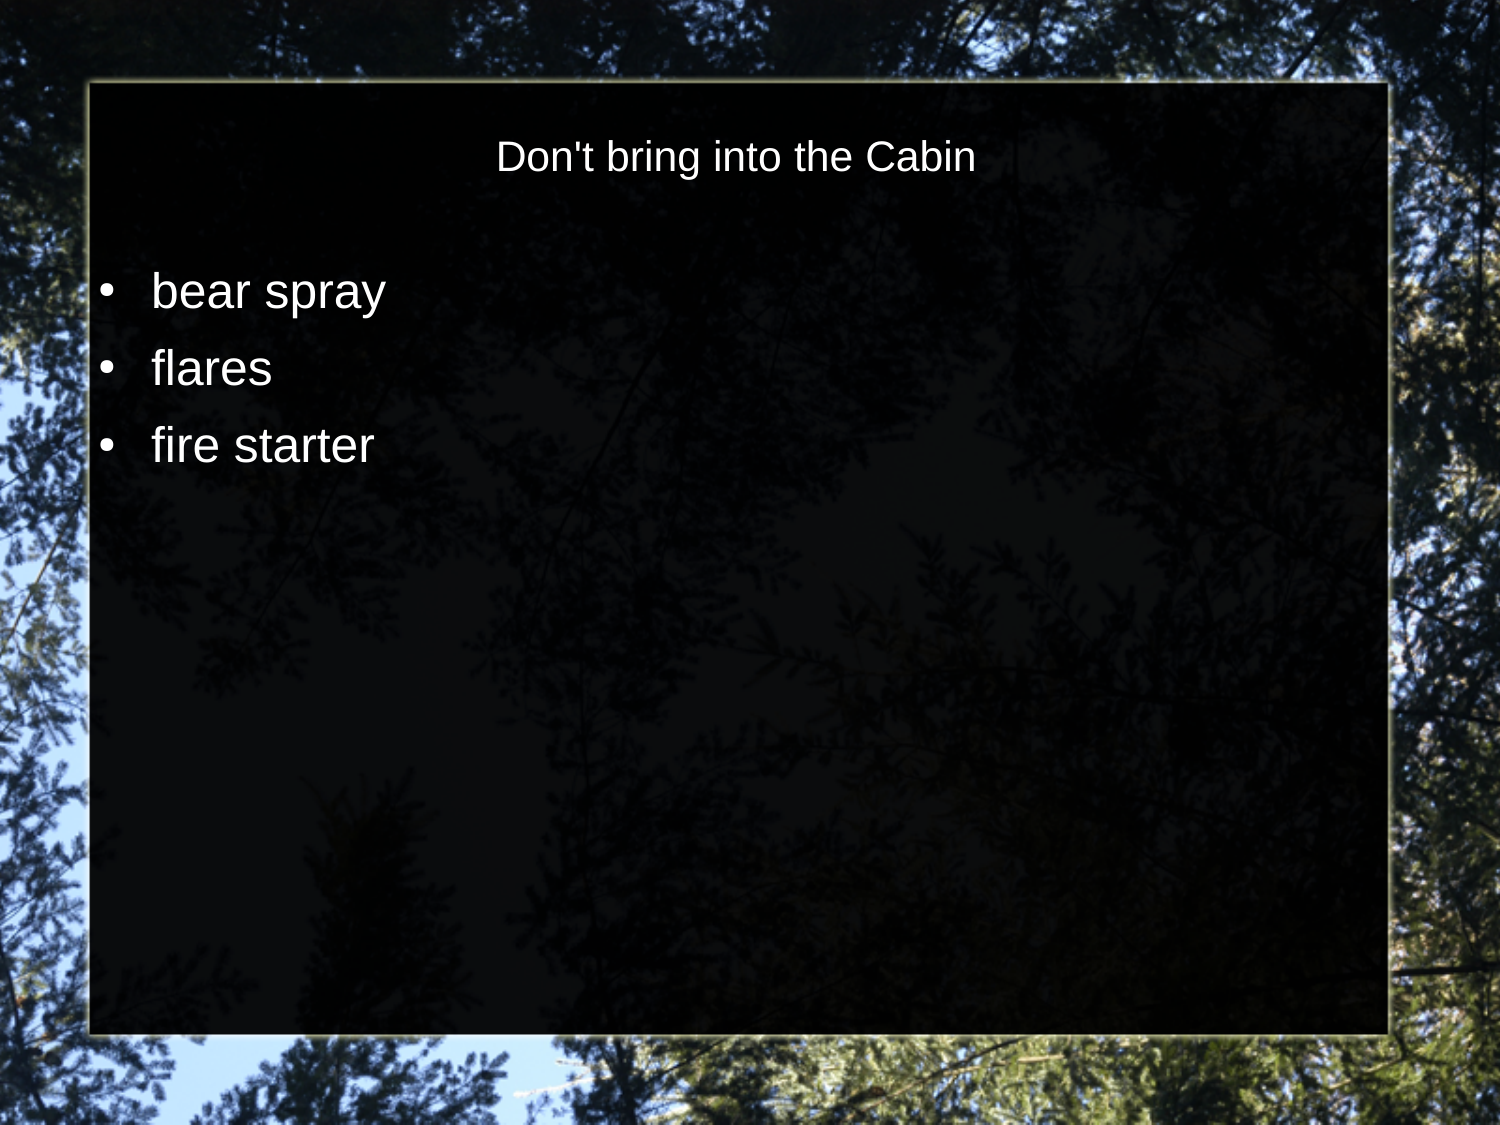

# Don't bring into the Cabin
bear spray
flares
fire starter